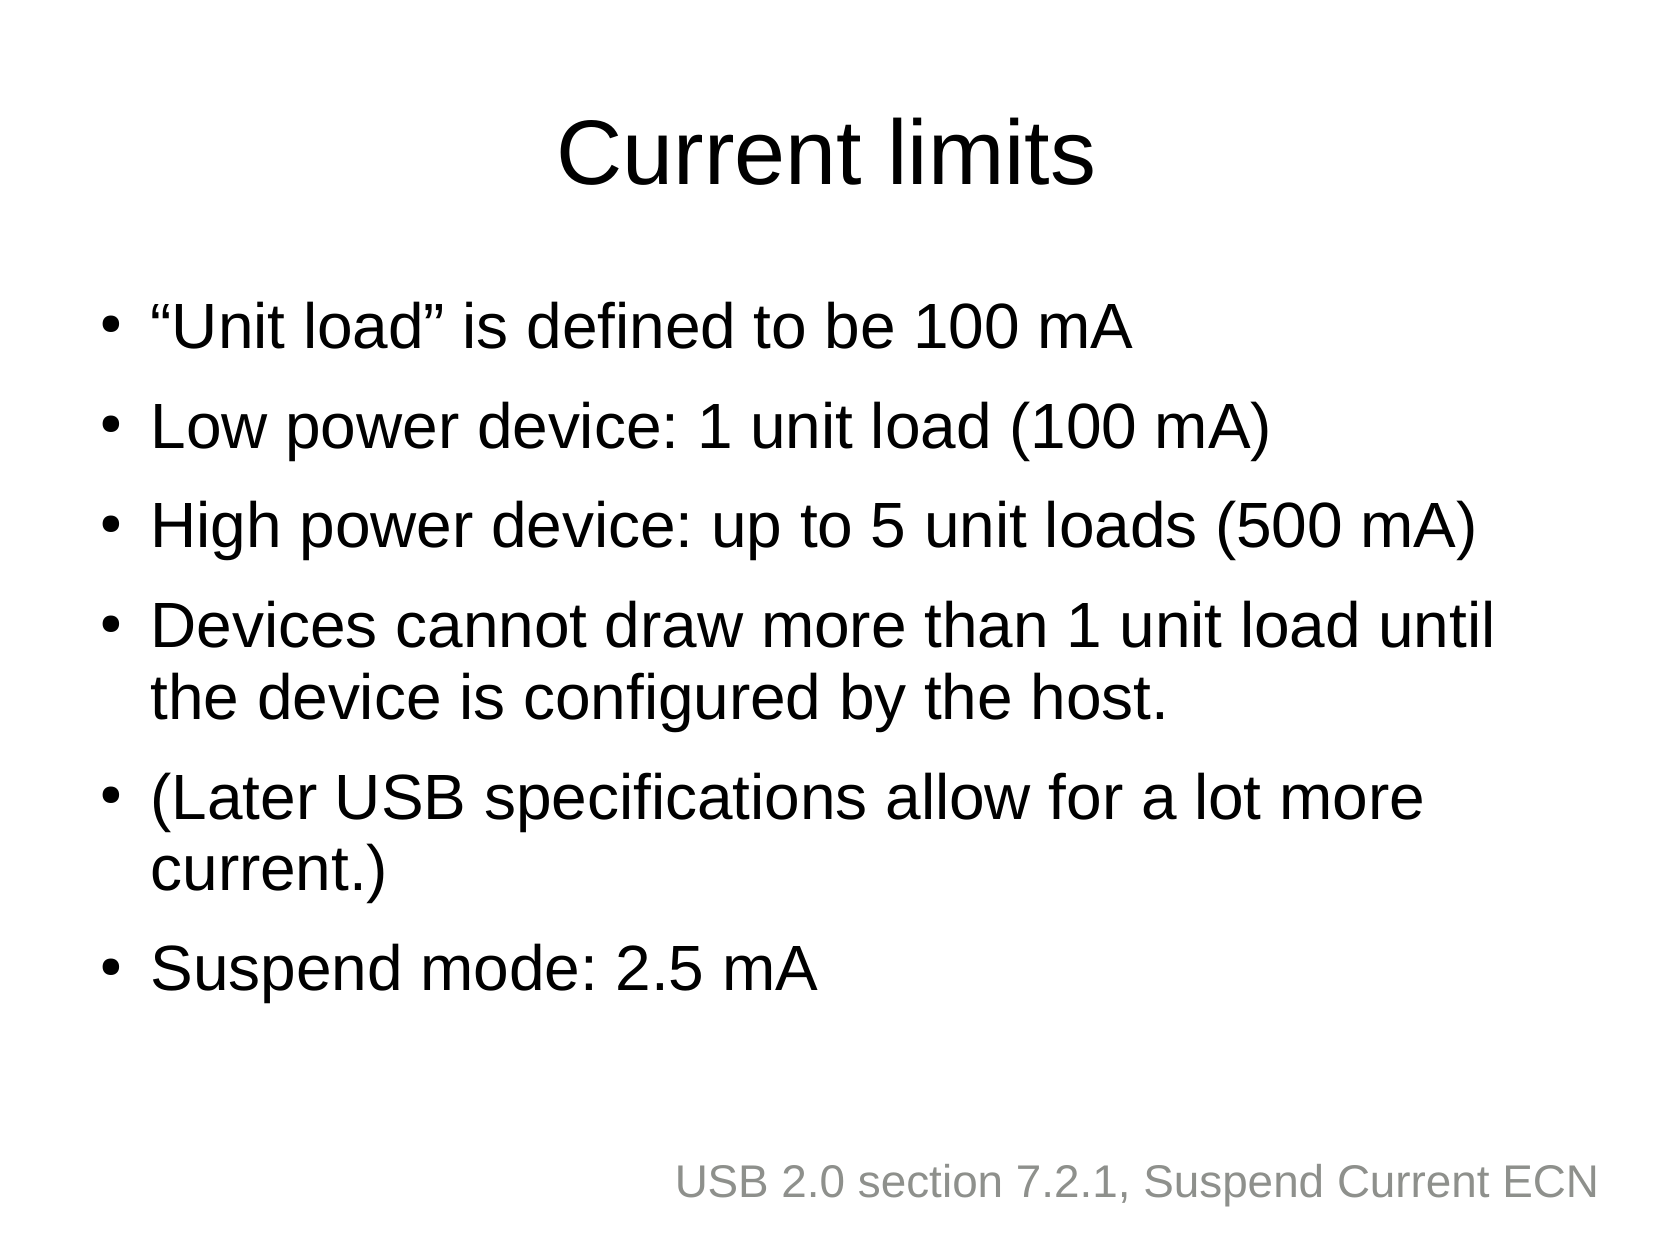

# Current limits
“Unit load” is defined to be 100 mA
Low power device: 1 unit load (100 mA)
High power device: up to 5 unit loads (500 mA)
Devices cannot draw more than 1 unit load until the device is configured by the host.
(Later USB specifications allow for a lot more current.)
Suspend mode: 2.5 mA
USB 2.0 section 7.2.1, Suspend Current ECN